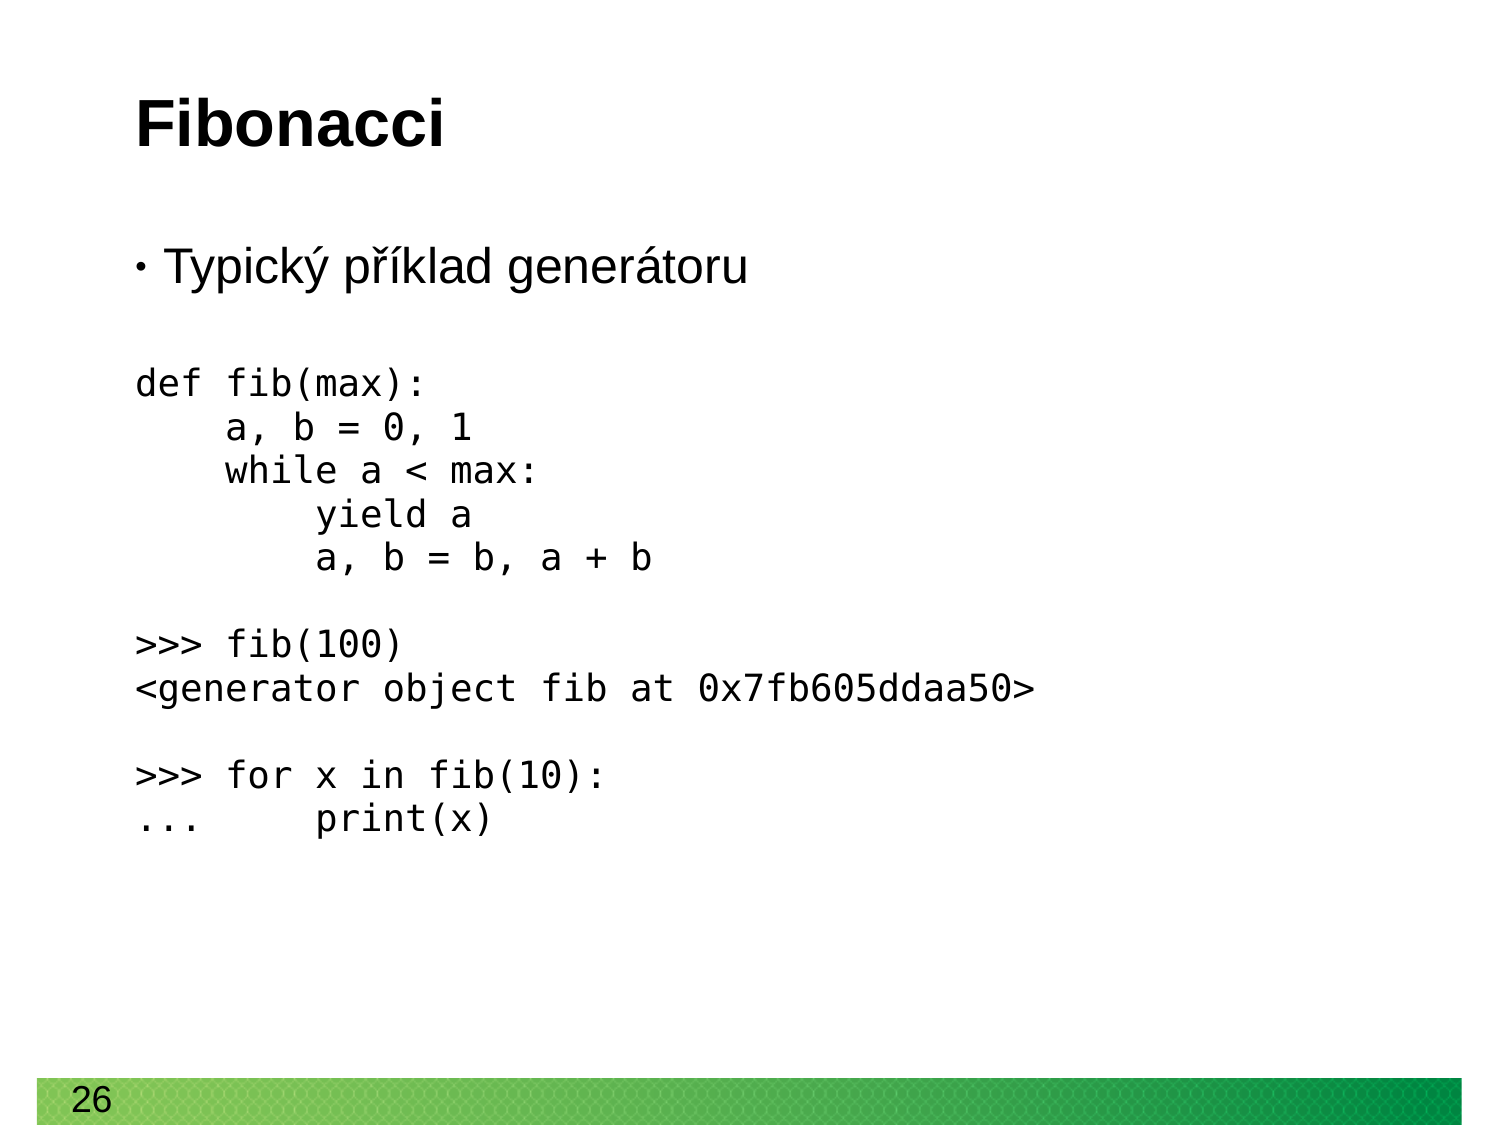

# Fibonacci
Typický příklad generátoru
def fib(max):
 a, b = 0, 1
 while a < max:
 yield a
 a, b = b, a + b
>>> fib(100)
<generator object fib at 0x7fb605ddaa50>
>>> for x in fib(10):
... print(x)